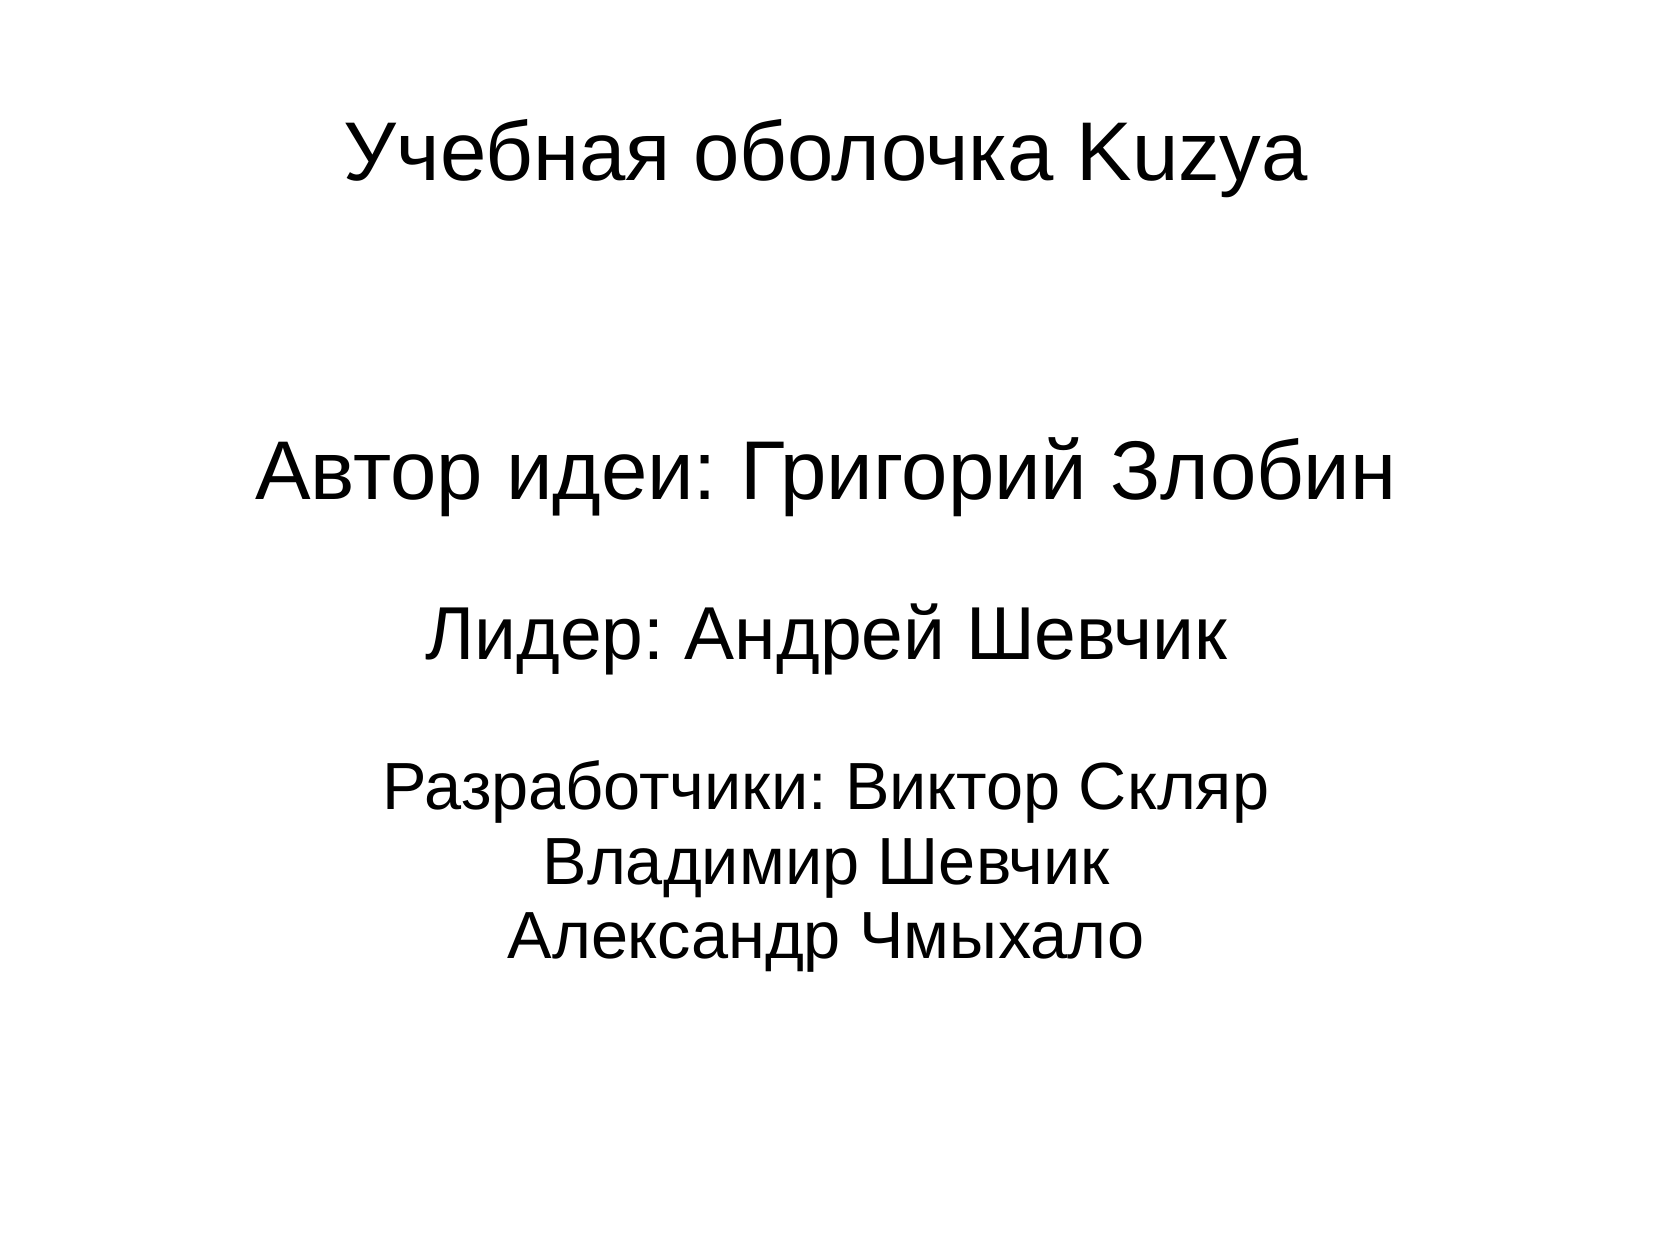

Учебная оболочка Kuzya
# Автор идеи: Григорий Злобин
Лидер: Андрей Шевчик
Разработчики: Виктор Скляр
Владимир Шевчик
Александр Чмыхало